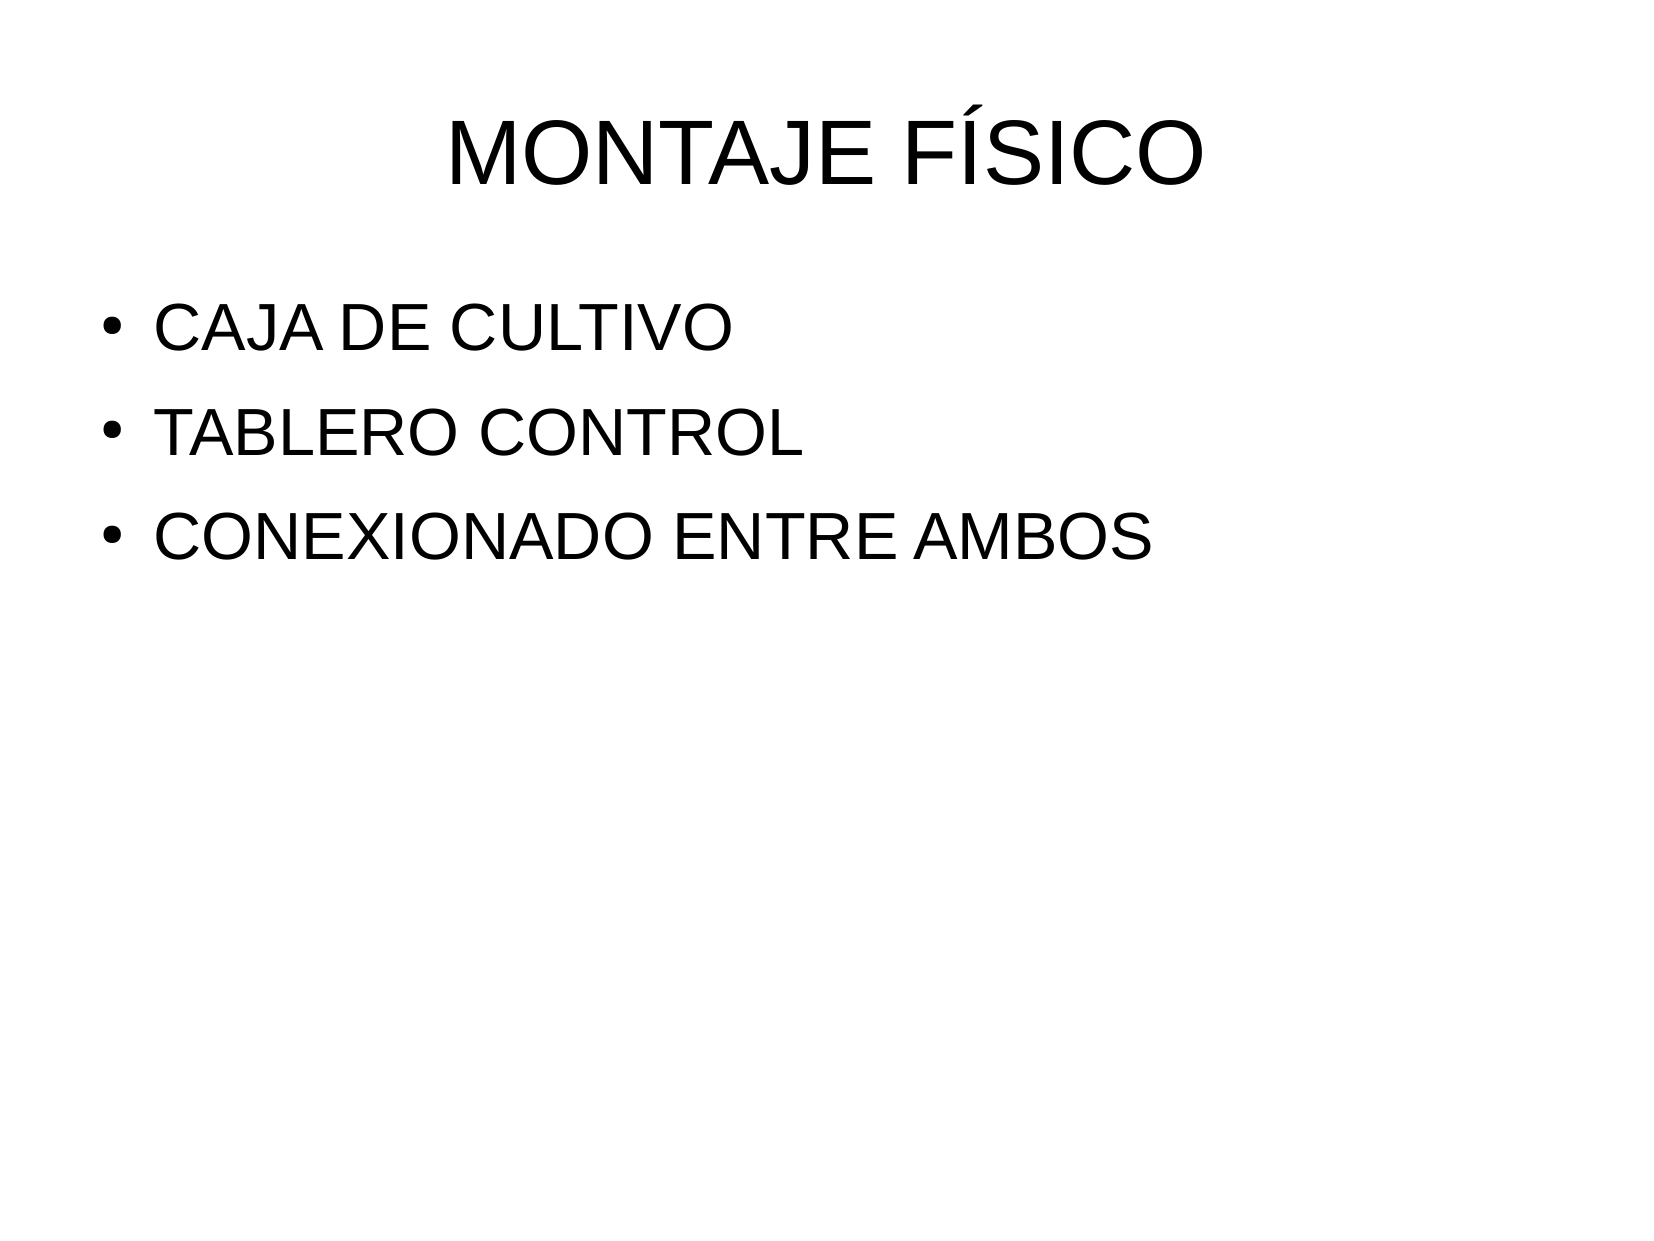

# MONTAJE FÍSICO
CAJA DE CULTIVO
TABLERO CONTROL
CONEXIONADO ENTRE AMBOS